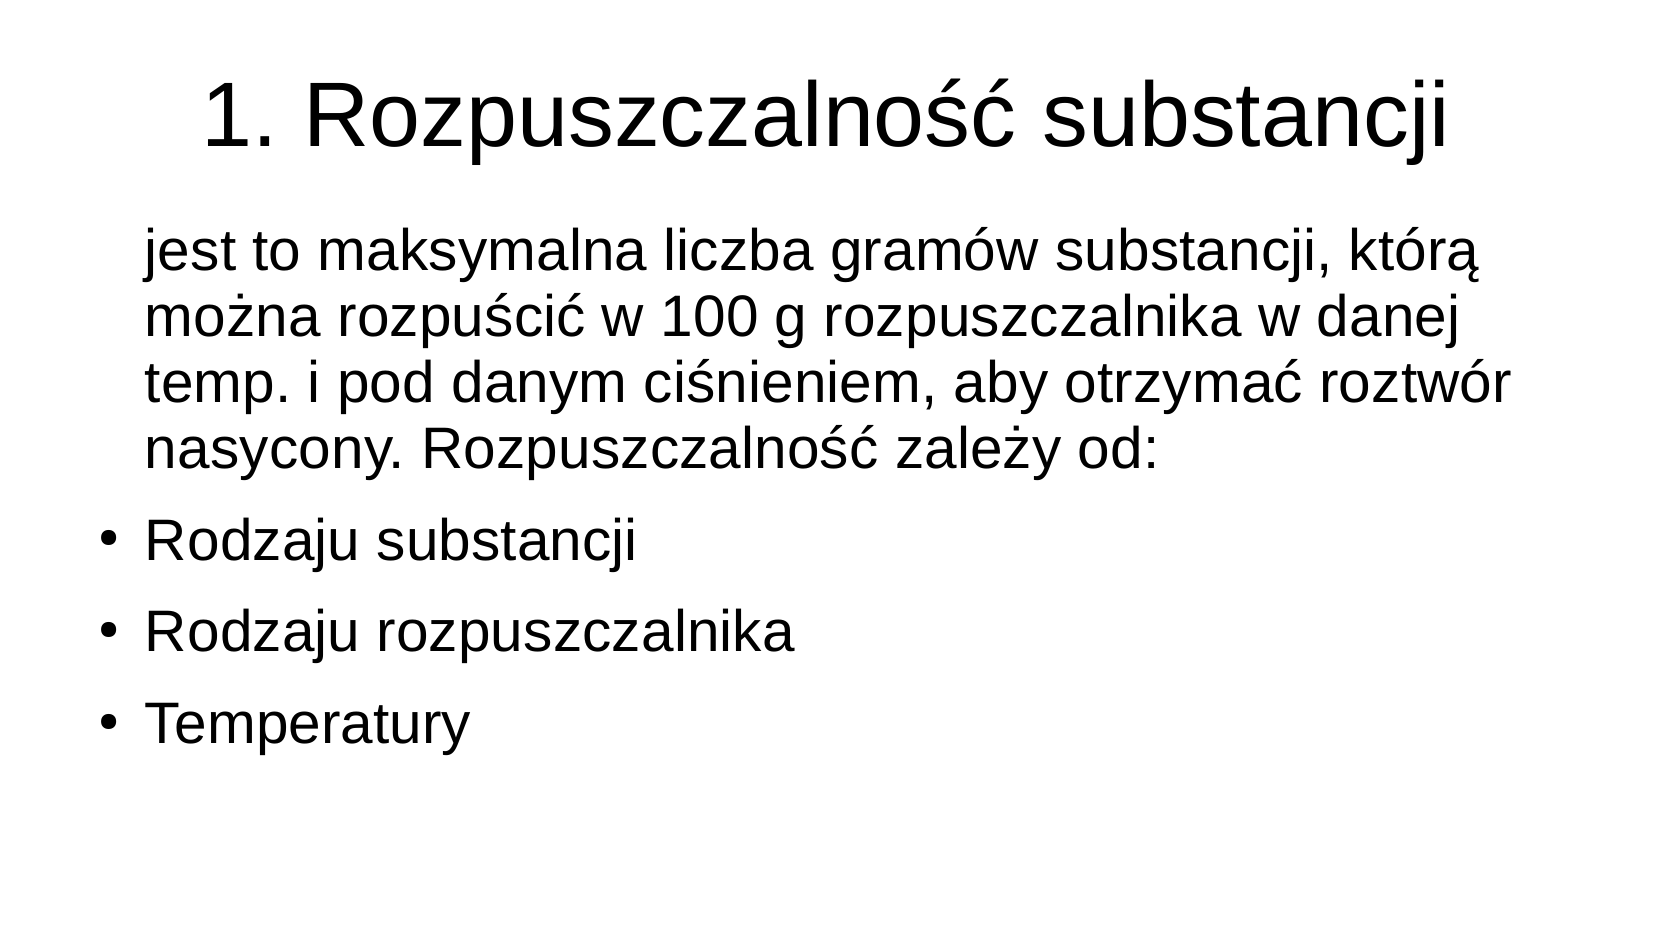

# 1. Rozpuszczalność substancji
jest to maksymalna liczba gramów substancji, którą można rozpuścić w 100 g rozpuszczalnika w danej temp. i pod danym ciśnieniem, aby otrzymać roztwór nasycony. Rozpuszczalność zależy od:
Rodzaju substancji
Rodzaju rozpuszczalnika
Temperatury